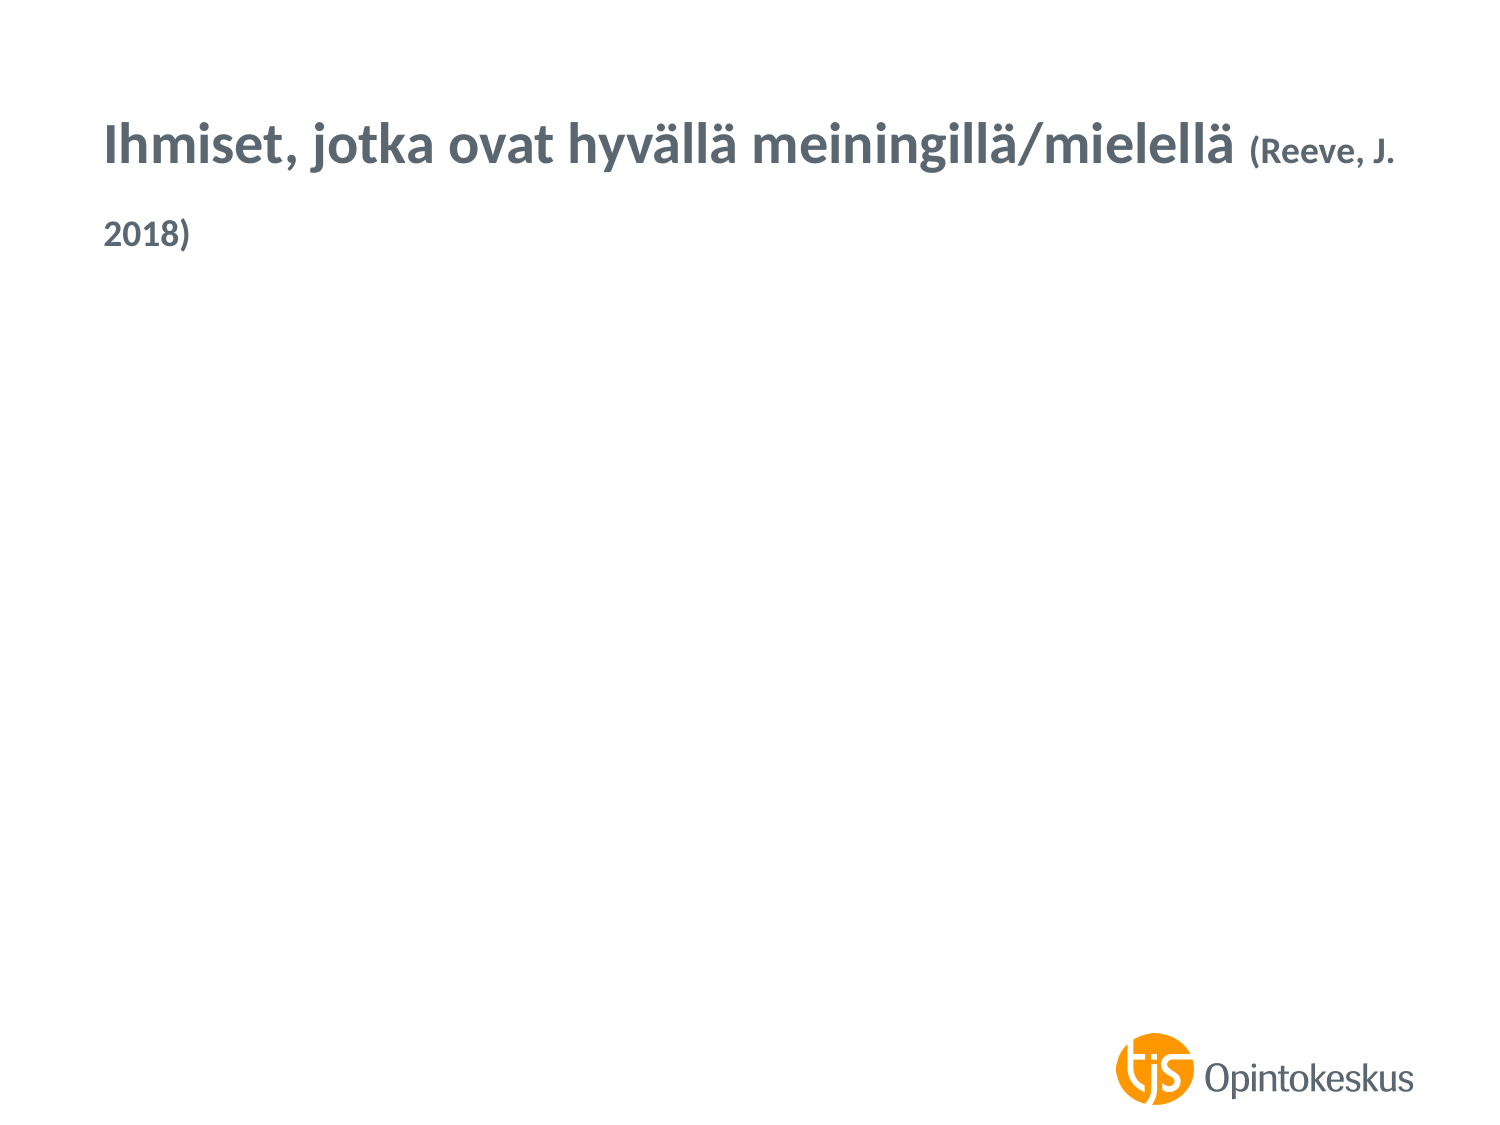

# Ihmiset, jotka ovat hyvällä meiningillä/mielellä (Reeve, J. 2018)
osoittavat enemmän motivaatiota tehtäviä kohtaan
ovat tehokkaampia päätöksentekijöitä
ratkovat ongelmia luovemmin
toimivat yhteistyökykyisemmin ja vähemmän aggressiivisesti
kestävät paremmin epäonnistumisia
ottavat riskejä
ovat anteliaampia muille ja itselleen
ilmaisevat pitävänsä muista
todennäköisemmin auttavat muita
ovat sosiaalisempia